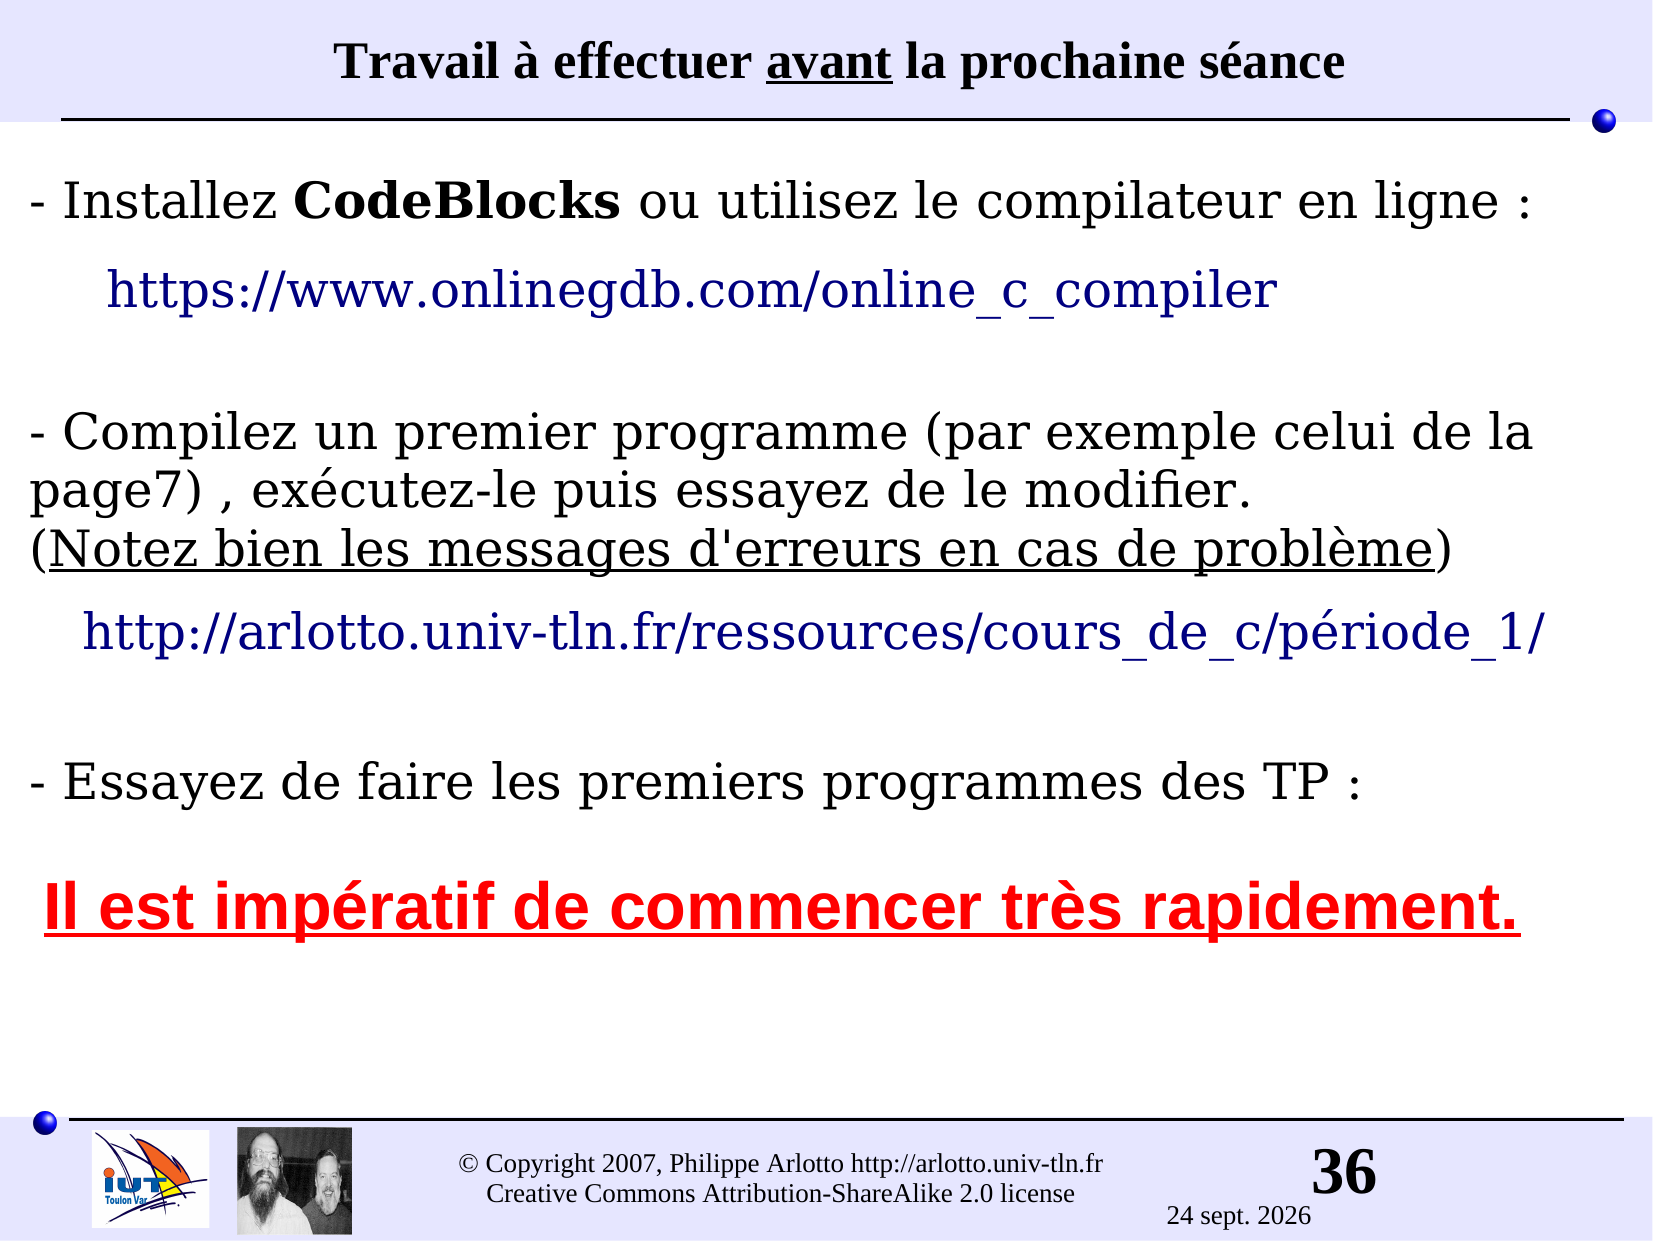

# Travail à effectuer avant la prochaine séance
- Installez CodeBlocks ou utilisez le compilateur en ligne :
- Compilez un premier programme (par exemple celui de la page7) , exécutez-le puis essayez de le modifier.
(Notez bien les messages d'erreurs en cas de problème)
- Essayez de faire les premiers programmes des TP :
 Il est impératif de commencer très rapidement.
https://www.onlinegdb.com/online_c_compiler
http://arlotto.univ-tln.fr/ressources/cours_de_c/période_1/